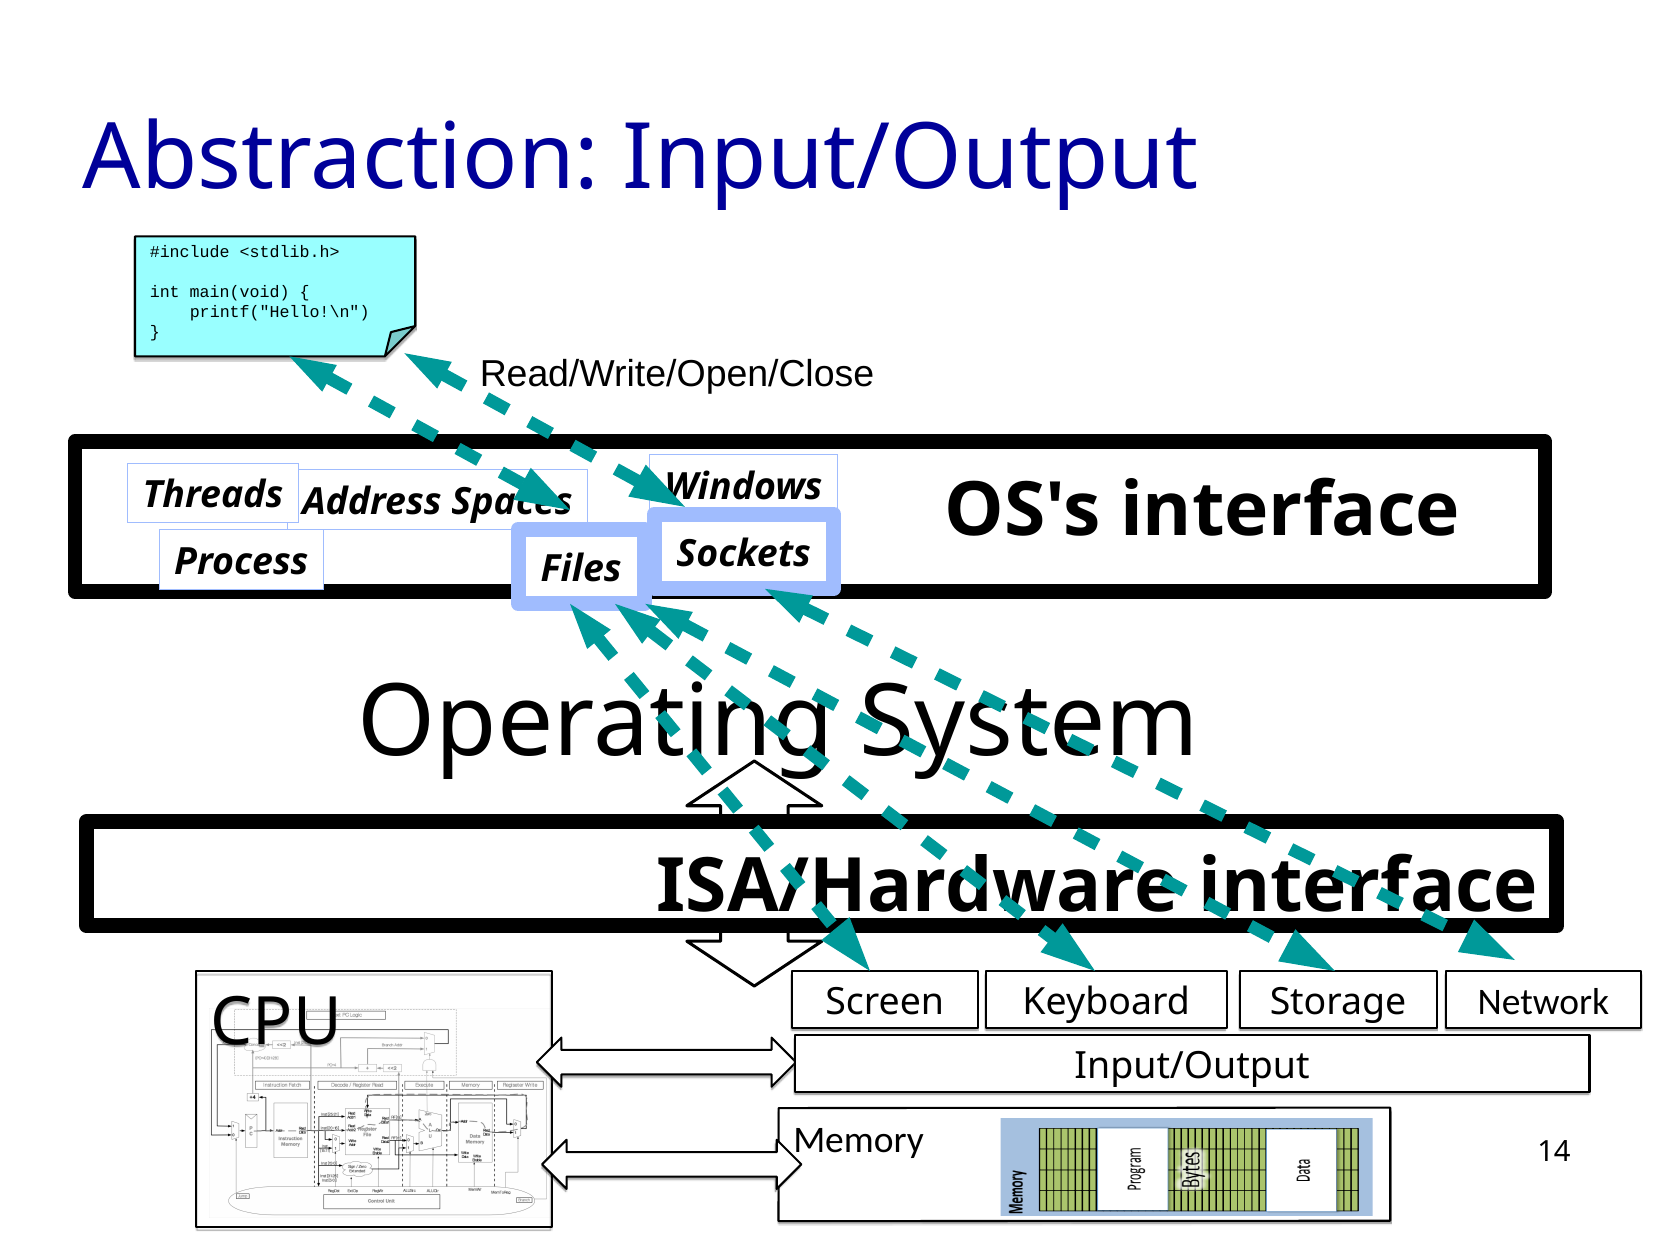

# Abstraction: Input/Output
#include <stdlib.h>
int main(void) {
 printf("Hello!\n")
}
Read/Write/Open/Close
OS's interface
Windows
Threads
Address Spaces
Sockets
Files
Process
Operating System
ISA/Hardware interface
Keyboard
CPU
Screen
Storage
Network
Input/Output
Memory
14